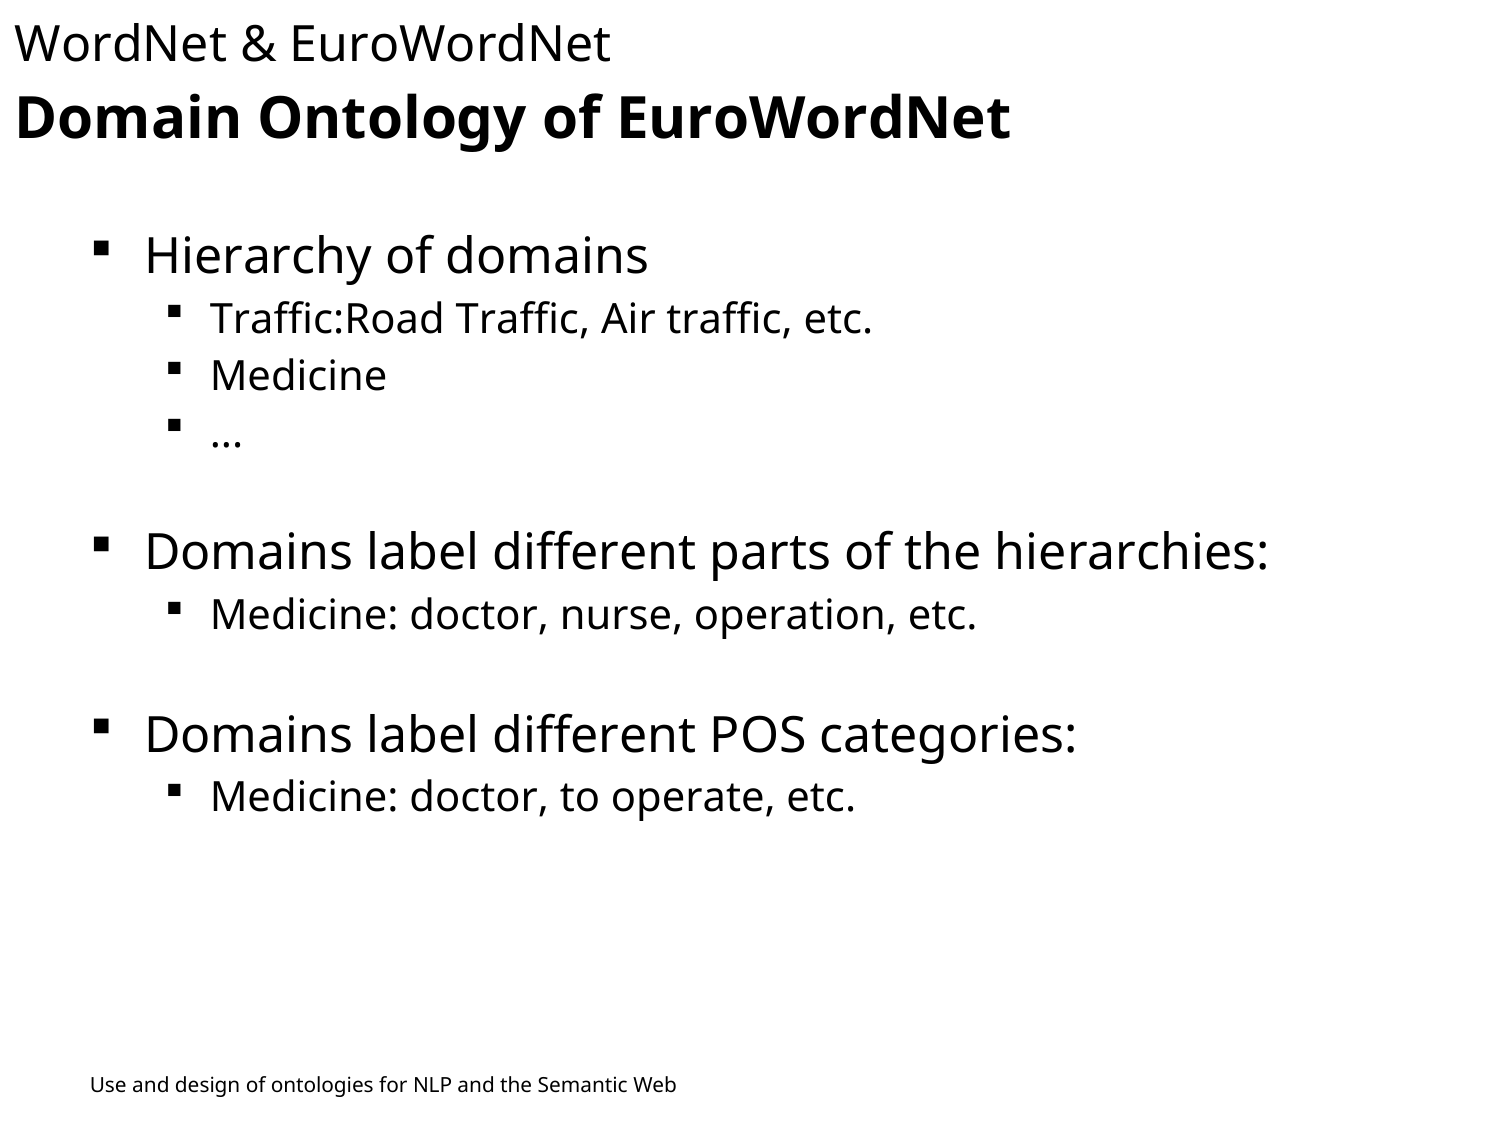

WordNet & EuroWordNet
Domain Ontology of EuroWordNet
# Hierarchy of domains
Traffic:Road Traffic, Air traffic, etc.
Medicine
...
Domains label different parts of the hierarchies:
Medicine: doctor, nurse, operation, etc.
Domains label different POS categories:
Medicine: doctor, to operate, etc.